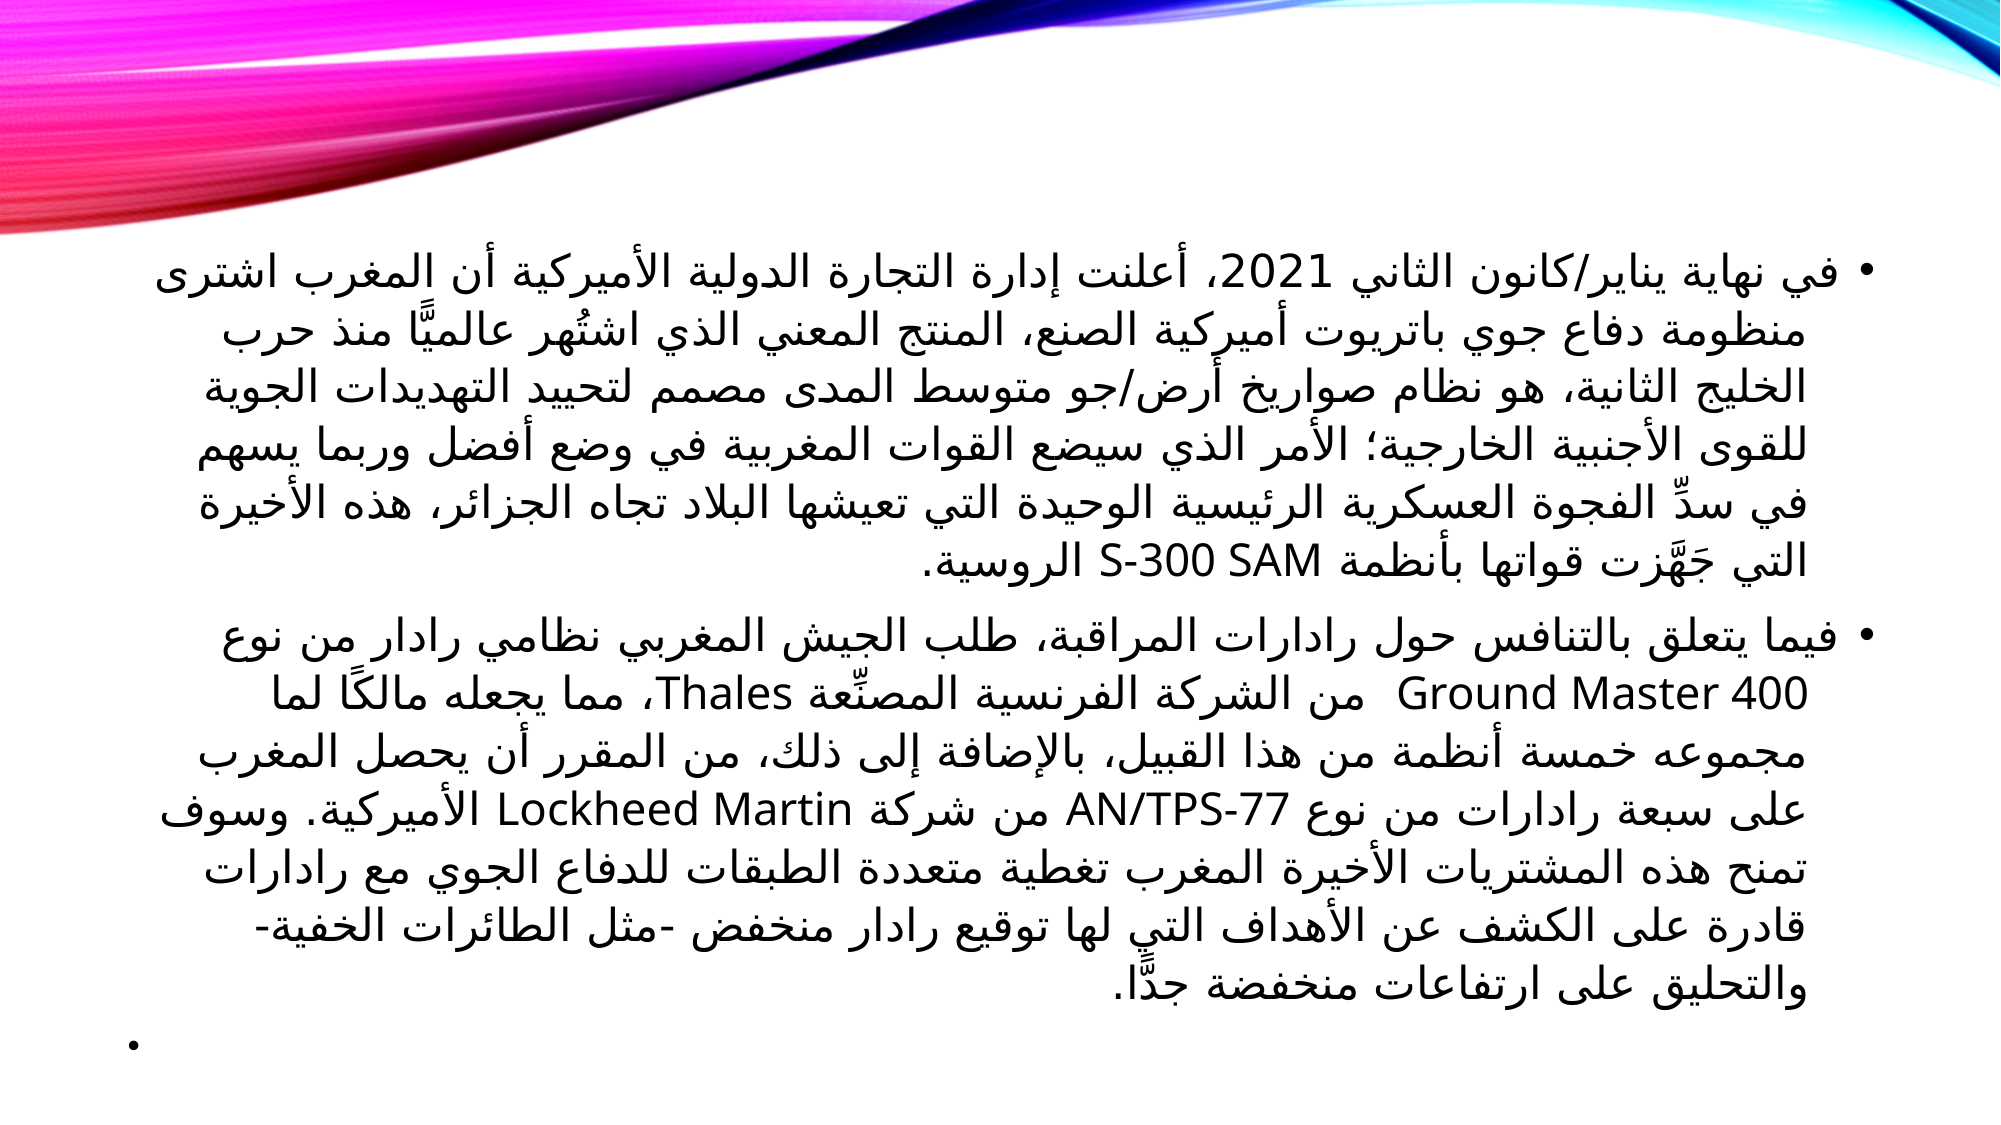

# في نهاية يناير/كانون الثاني 2021، أعلنت إدارة التجارة الدولية الأميركية أن المغرب اشترى منظومة دفاع جوي باتريوت أميركية الصنع، المنتج المعني الذي اشتُهر عالميًّا منذ حرب الخليج الثانية، هو نظام صواريخ أرض/جو متوسط المدى مصمم لتحييد التهديدات الجوية للقوى الأجنبية الخارجية؛ الأمر الذي سيضع القوات المغربية في وضع أفضل وربما يسهم في سدِّ الفجوة العسكرية الرئيسية الوحيدة التي تعيشها البلاد تجاه الجزائر، هذه الأخيرة التي جَهَّزت قواتها بأنظمة S-300 SAM الروسية.
فيما يتعلق بالتنافس حول رادارات المراقبة، طلب الجيش المغربي نظامي رادار من نوع Ground Master 400  من الشركة الفرنسية المصنِّعة Thales، مما يجعله مالكًا لما مجموعه خمسة أنظمة من هذا القبيل، بالإضافة إلى ذلك، من المقرر أن يحصل المغرب على سبعة رادارات من نوع AN/TPS-77 من شركة Lockheed Martin الأميركية. وسوف تمنح هذه المشتريات الأخيرة المغرب تغطية متعددة الطبقات للدفاع الجوي مع رادارات قادرة على الكشف عن الأهداف التي لها توقيع رادار منخفض -مثل الطائرات الخفية- والتحليق على ارتفاعات منخفضة جدًّا.